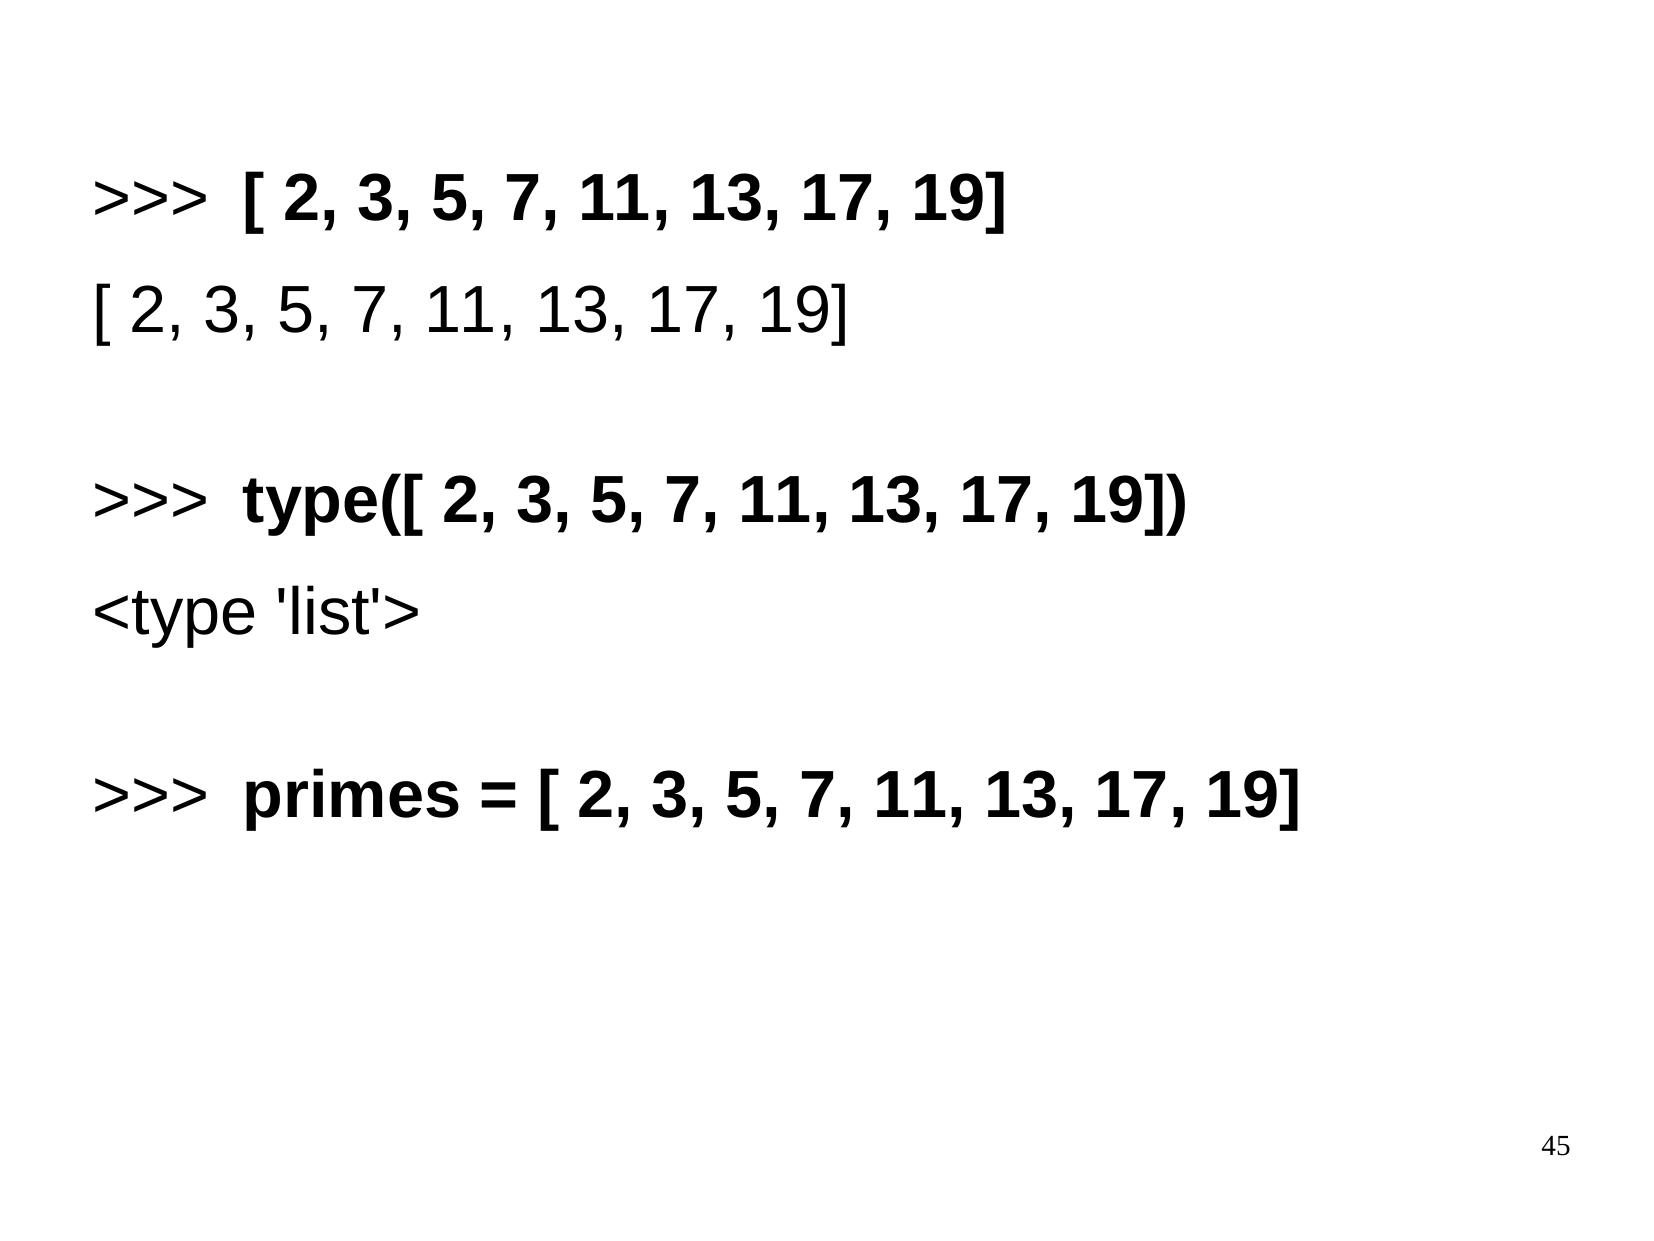

>>>
[ 2, 3, 5, 7, 11, 13, 17, 19]
[ 2, 3, 5, 7, 11, 13, 17, 19]
>>>
type([ 2, 3, 5, 7, 11, 13, 17, 19])
<type 'list'>
>>>
primes = [ 2, 3, 5, 7, 11, 13, 17, 19]
45